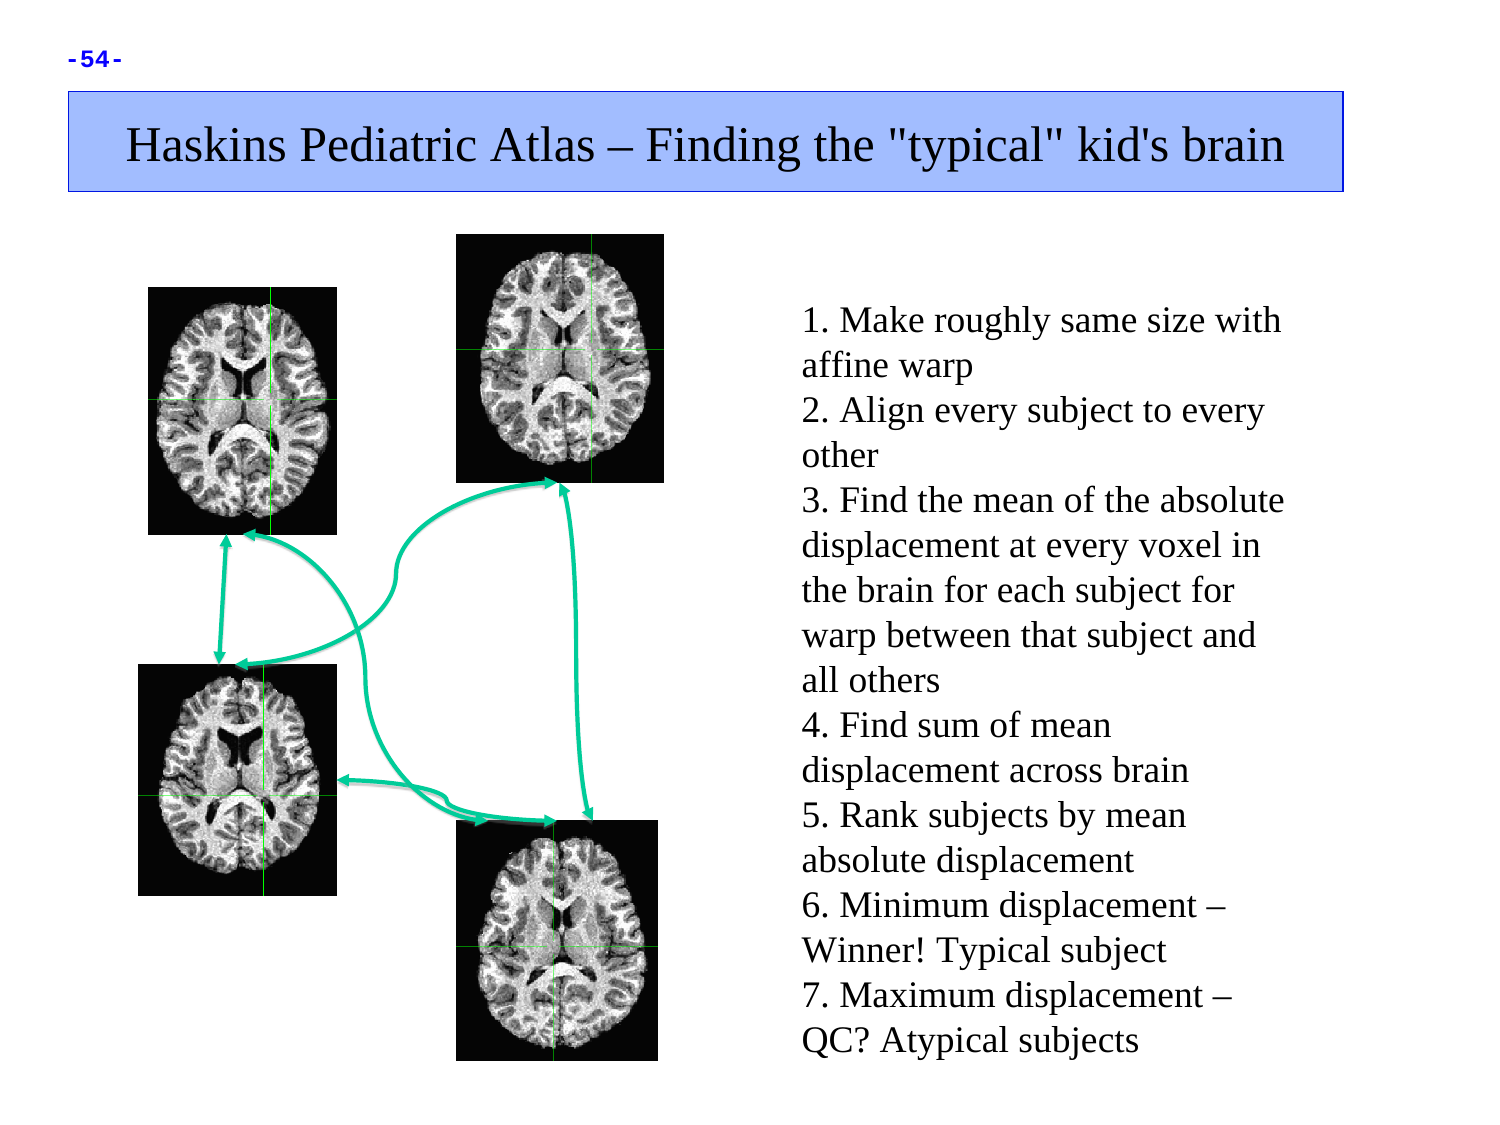

Haskins Pediatric Atlas – Finding the "typical" kid's brain
1. Make roughly same size with affine warp
2. Align every subject to every other
3. Find the mean of the absolute displacement at every voxel in the brain for each subject for warp between that subject and all others
4. Find sum of mean displacement across brain
5. Rank subjects by mean absolute displacement
6. Minimum displacement – Winner! Typical subject
7. Maximum displacement – QC? Atypical subjects